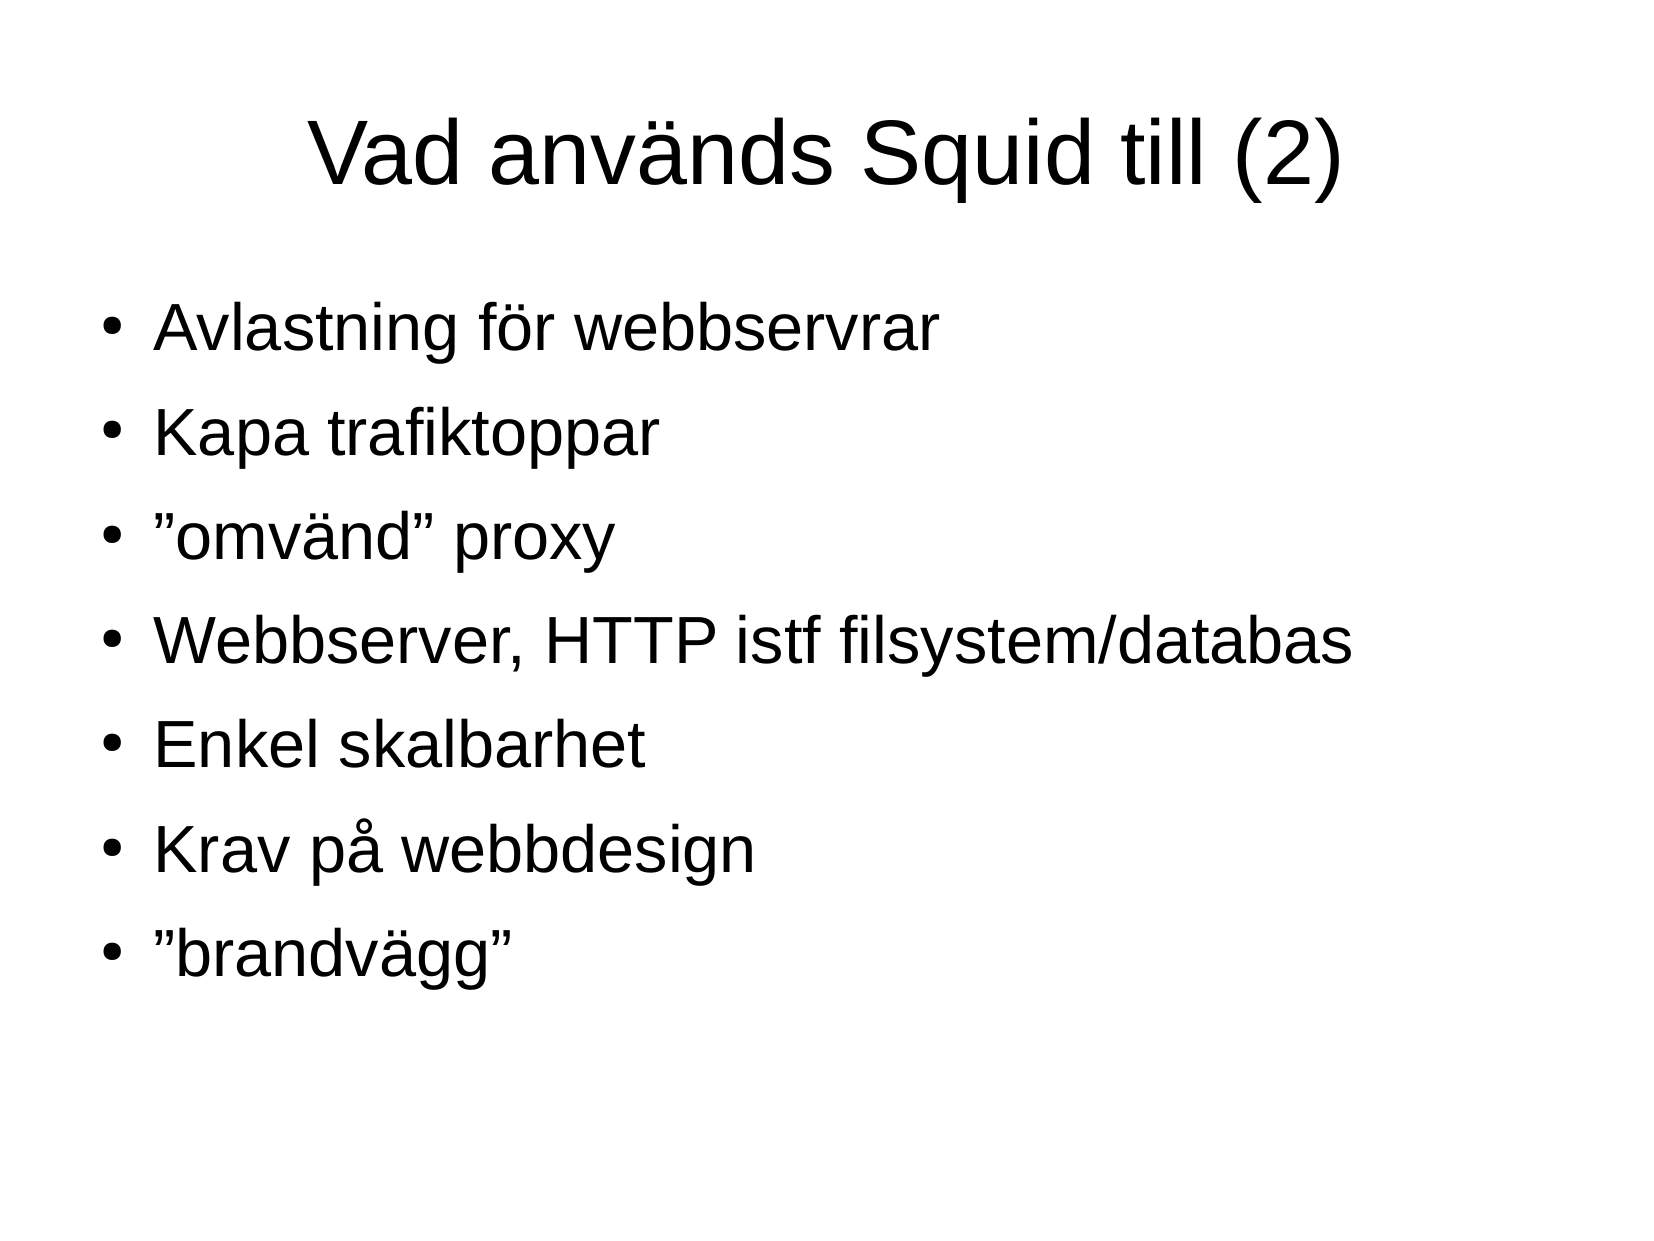

# Vad används Squid till (2)
Avlastning för webbservrar
Kapa trafiktoppar
”omvänd” proxy
Webbserver, HTTP istf filsystem/databas
Enkel skalbarhet
Krav på webbdesign
”brandvägg”